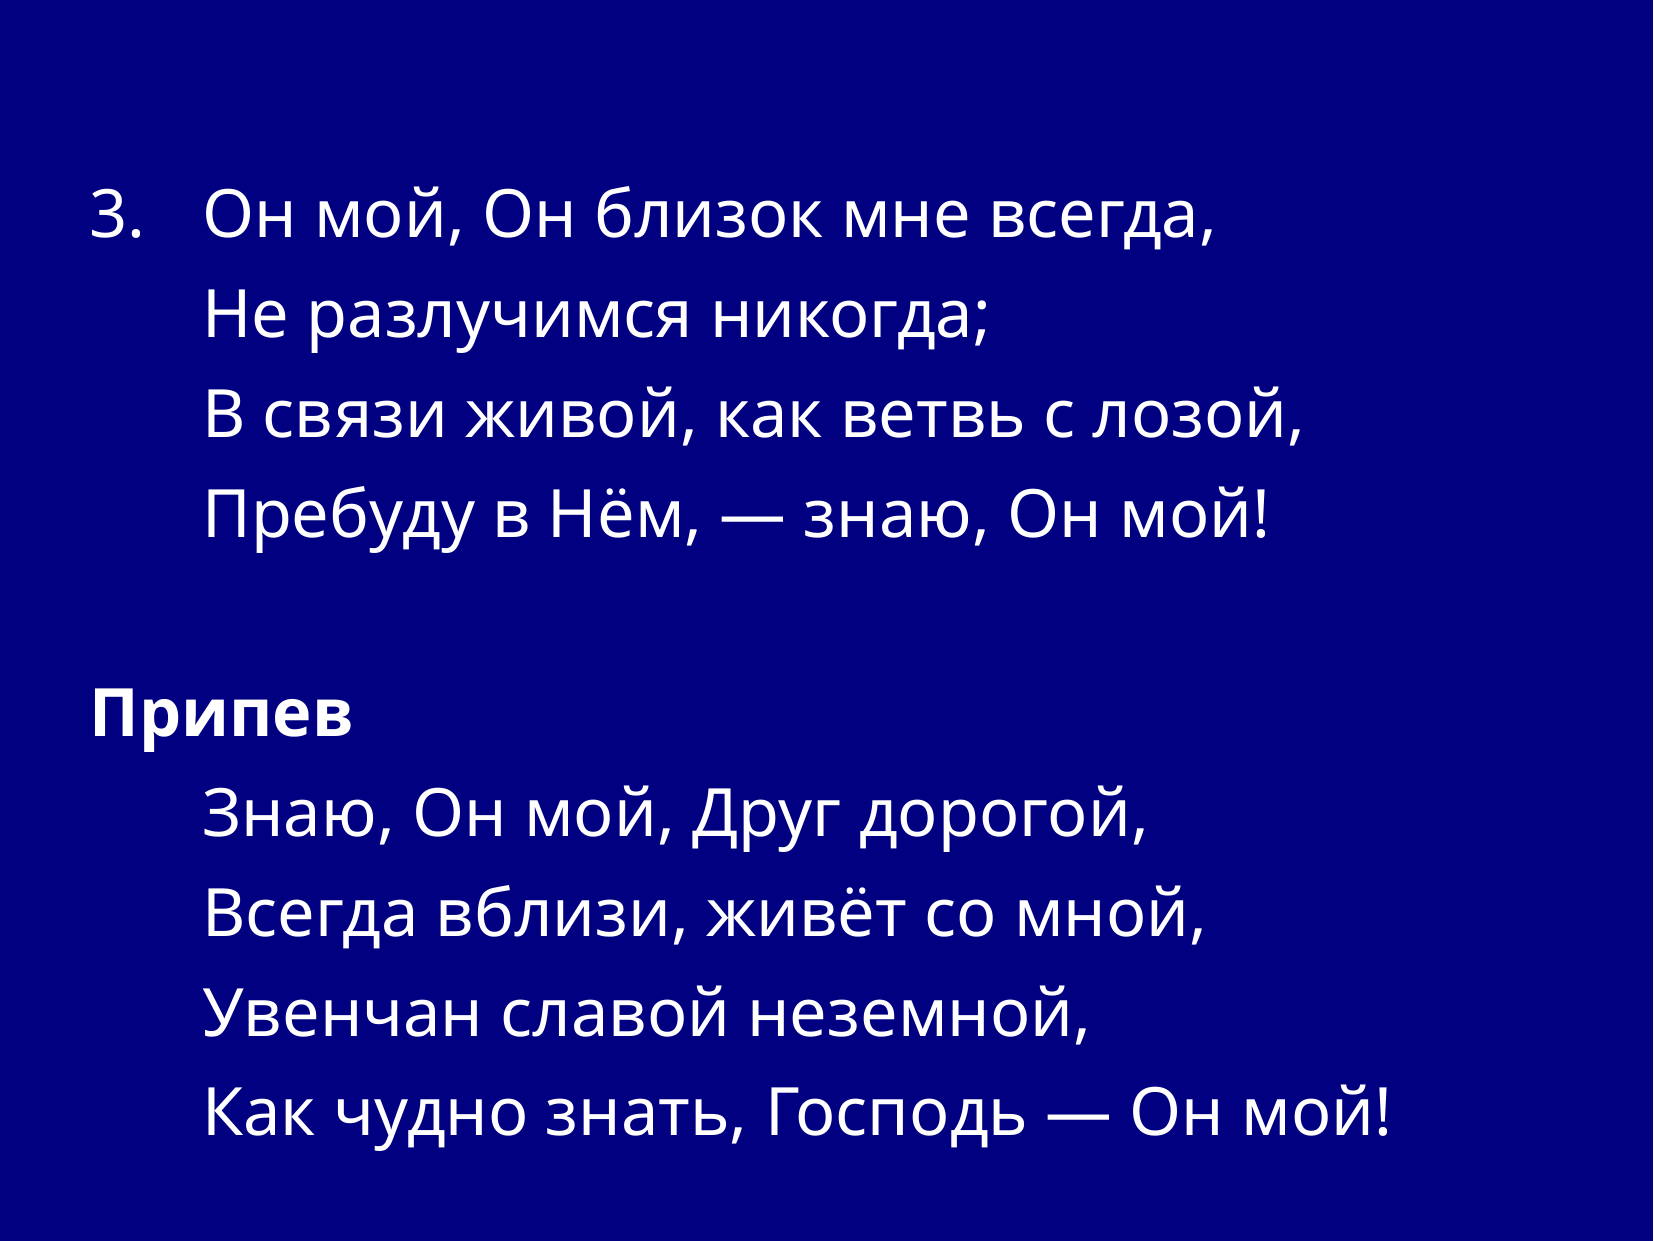

3.	Он мой, Он близок мне всегда,
	Не разлучимся никогда;
	В связи живой, как ветвь с лозой,
	Пребуду в Нём, — знаю, Он мой!
Припев
	Знаю, Он мой, Друг дорогой,
	Всегда вблизи, живёт со мной,
	Увенчан славой неземной,
	Как чудно знать, Господь — Он мой!